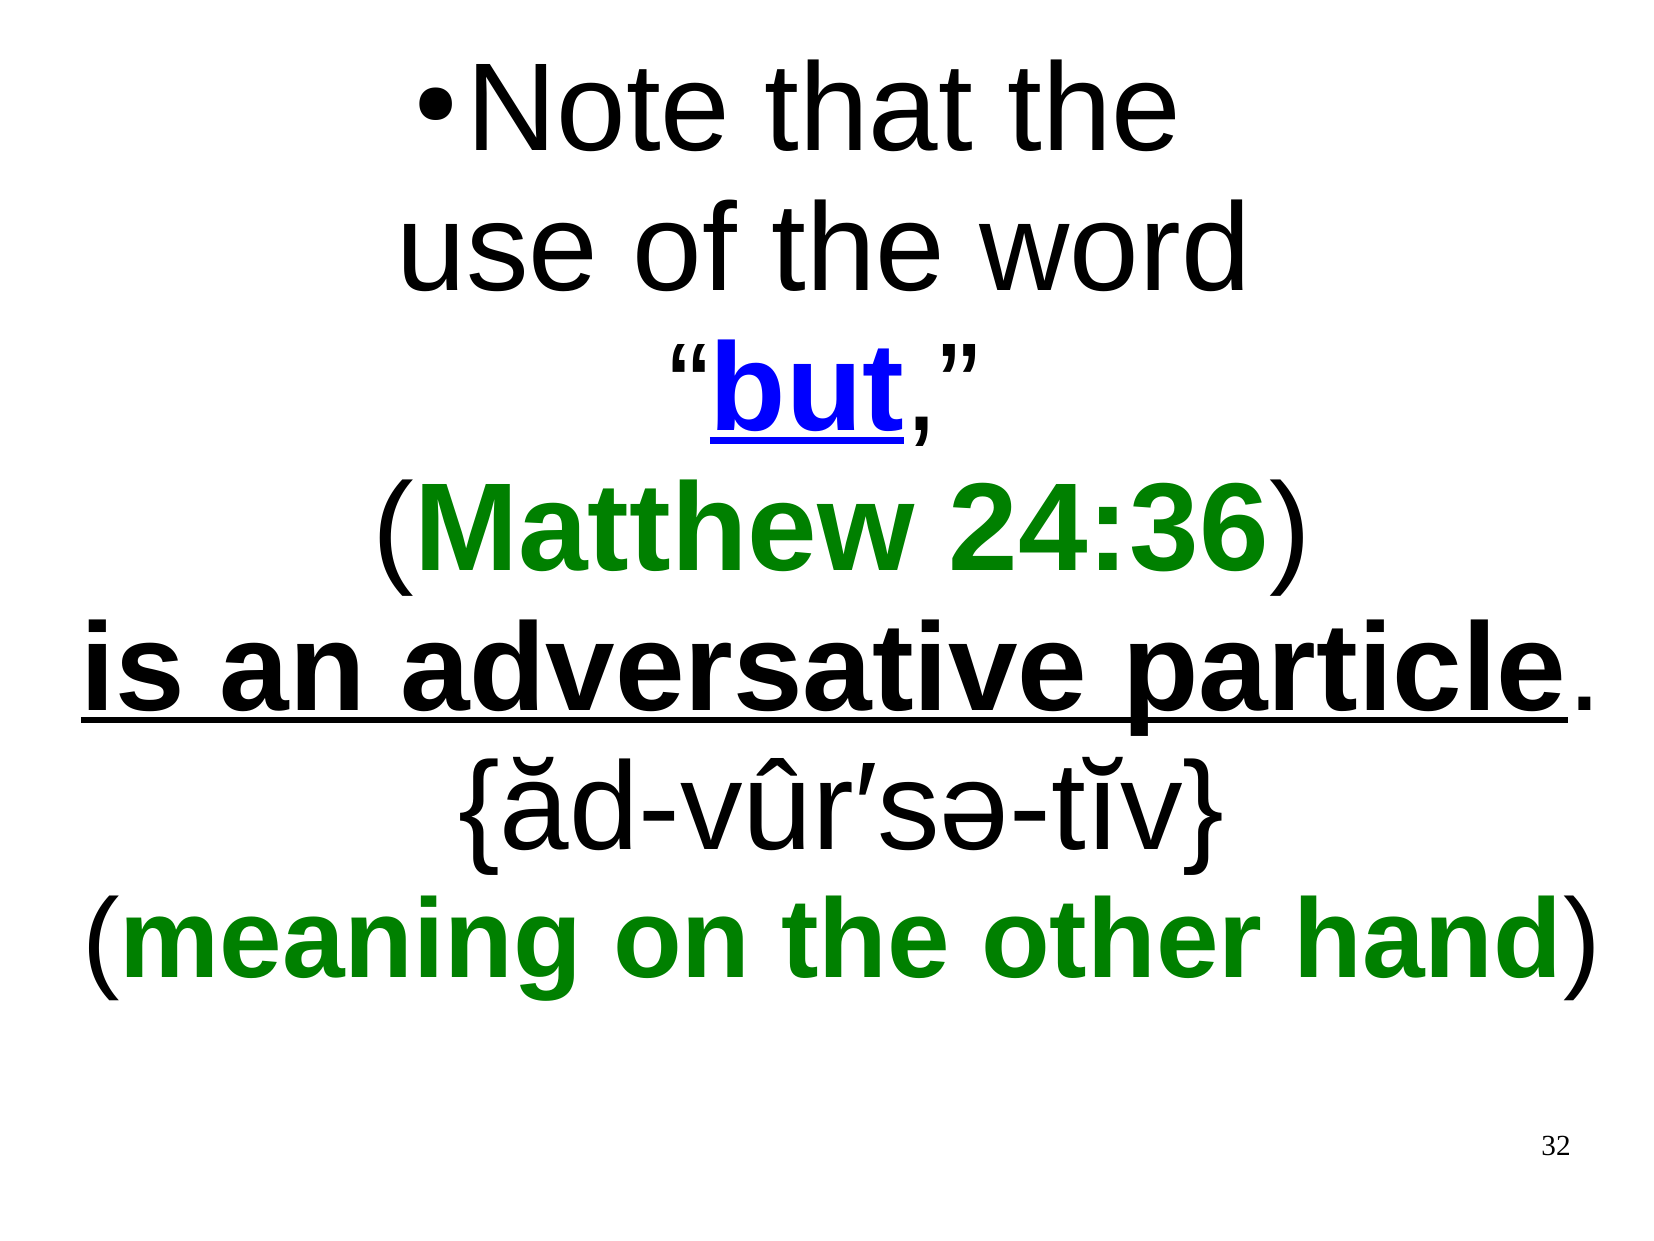

# Note that the use of the word “but,” (Matthew 24:36) is an adversative particle. {ăd-vûr′sə-tĭv} (meaning on the other hand)
32